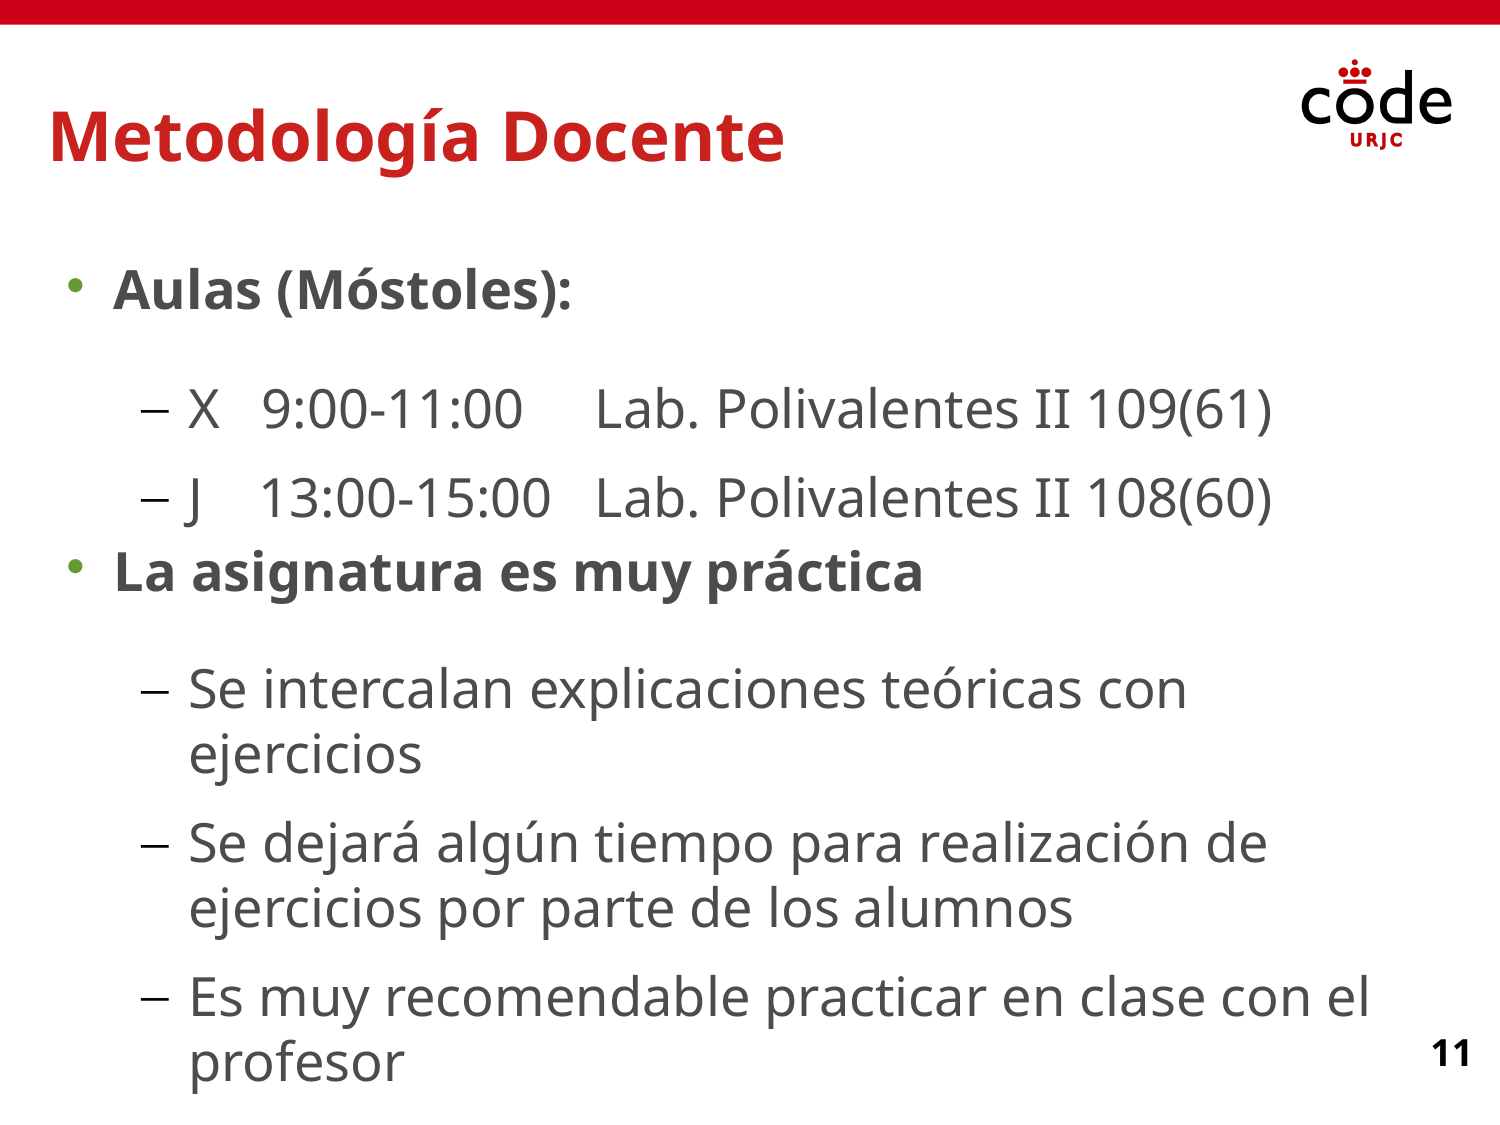

# Metodología Docente
Aulas (Móstoles):
X	9:00-11:00 Lab. Polivalentes II 109(61)
J 13:00-15:00 Lab. Polivalentes II 108(60)
La asignatura es muy práctica
Se intercalan explicaciones teóricas con ejercicios
Se dejará algún tiempo para realización de ejercicios por parte de los alumnos
Es muy recomendable practicar en clase con el profesor
11